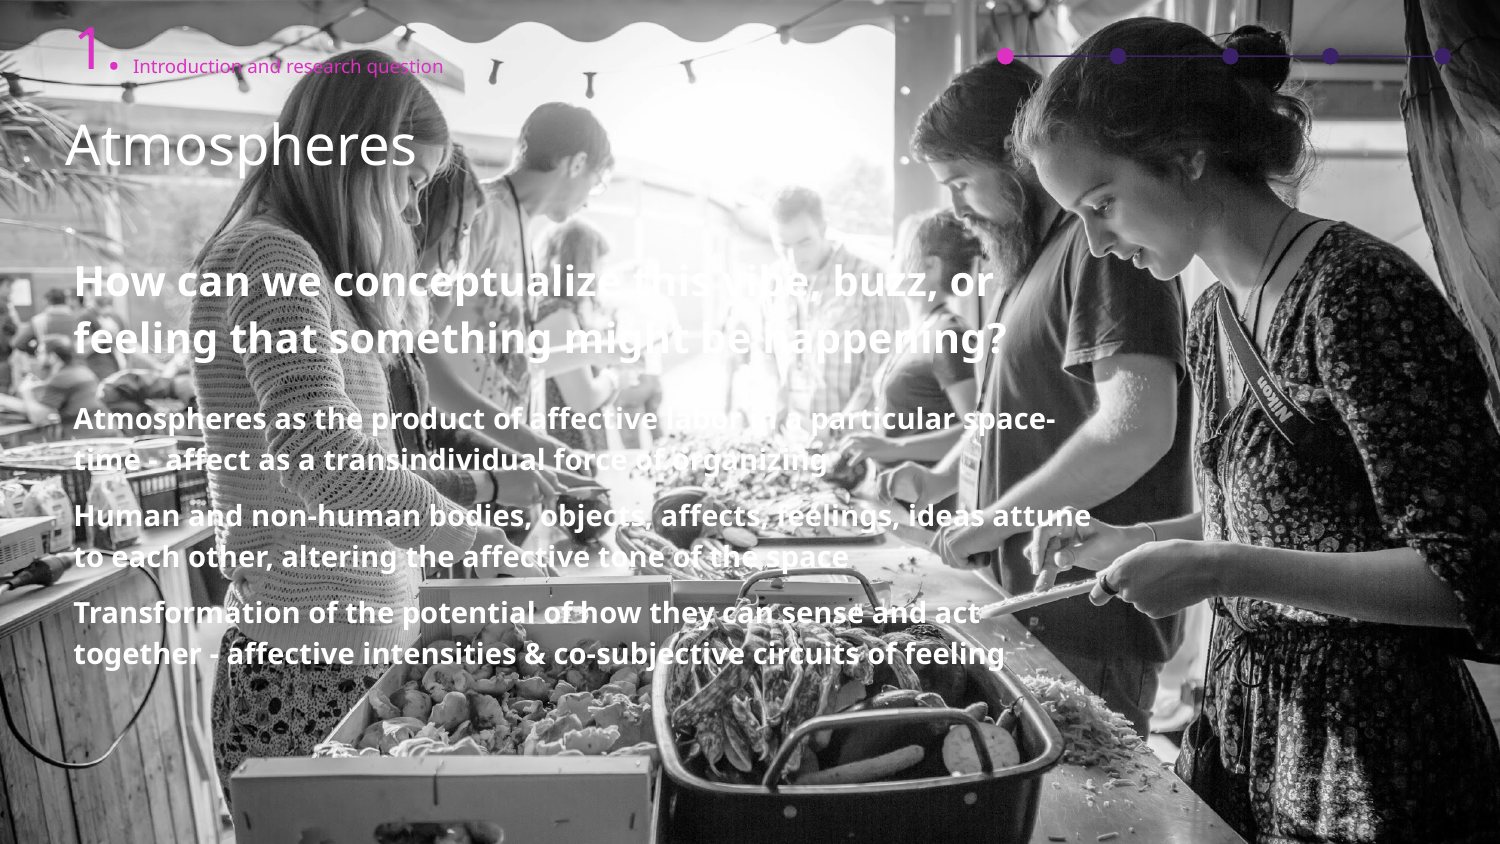

1.
Introduction and research question
Atmospheres
# How can we conceptualize this vibe, buzz, or feeling that something might be happening?
Atmospheres as the product of affective labor in a particular space-time - affect as a transindividual force of organizing
Human and non-human bodies, objects, affects, feelings, ideas attune to each other, altering the affective tone of the space
Transformation of the potential of how they can sense and act together - affective intensities & co-subjective circuits of feeling